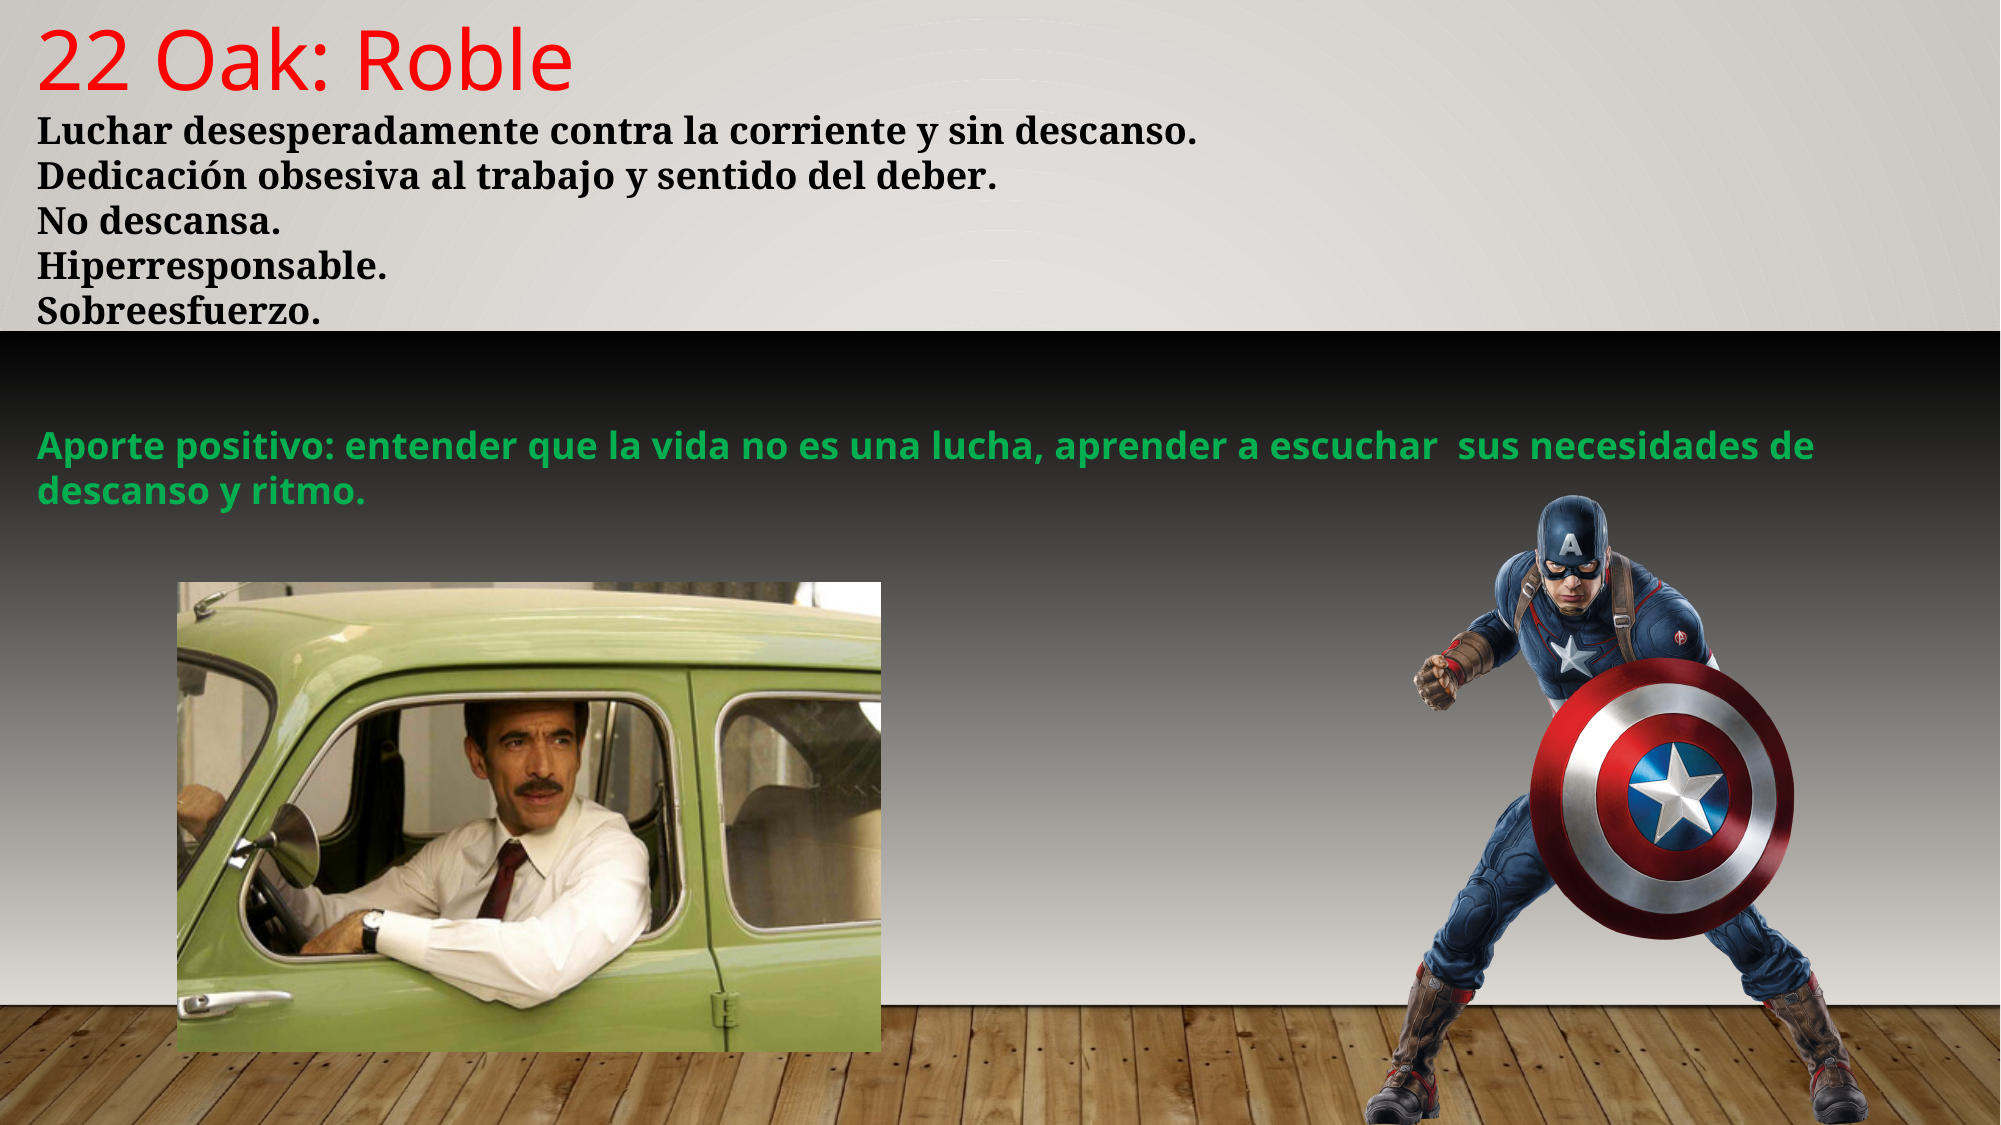

22 Oak: Roble
Luchar desesperadamente contra la corriente y sin descanso.
Dedicación obsesiva al trabajo y sentido del deber.
No descansa.
Hiperresponsable.
Sobreesfuerzo.
Aporte positivo: entender que la vida no es una lucha, aprender a escuchar sus necesidades de descanso y ritmo.